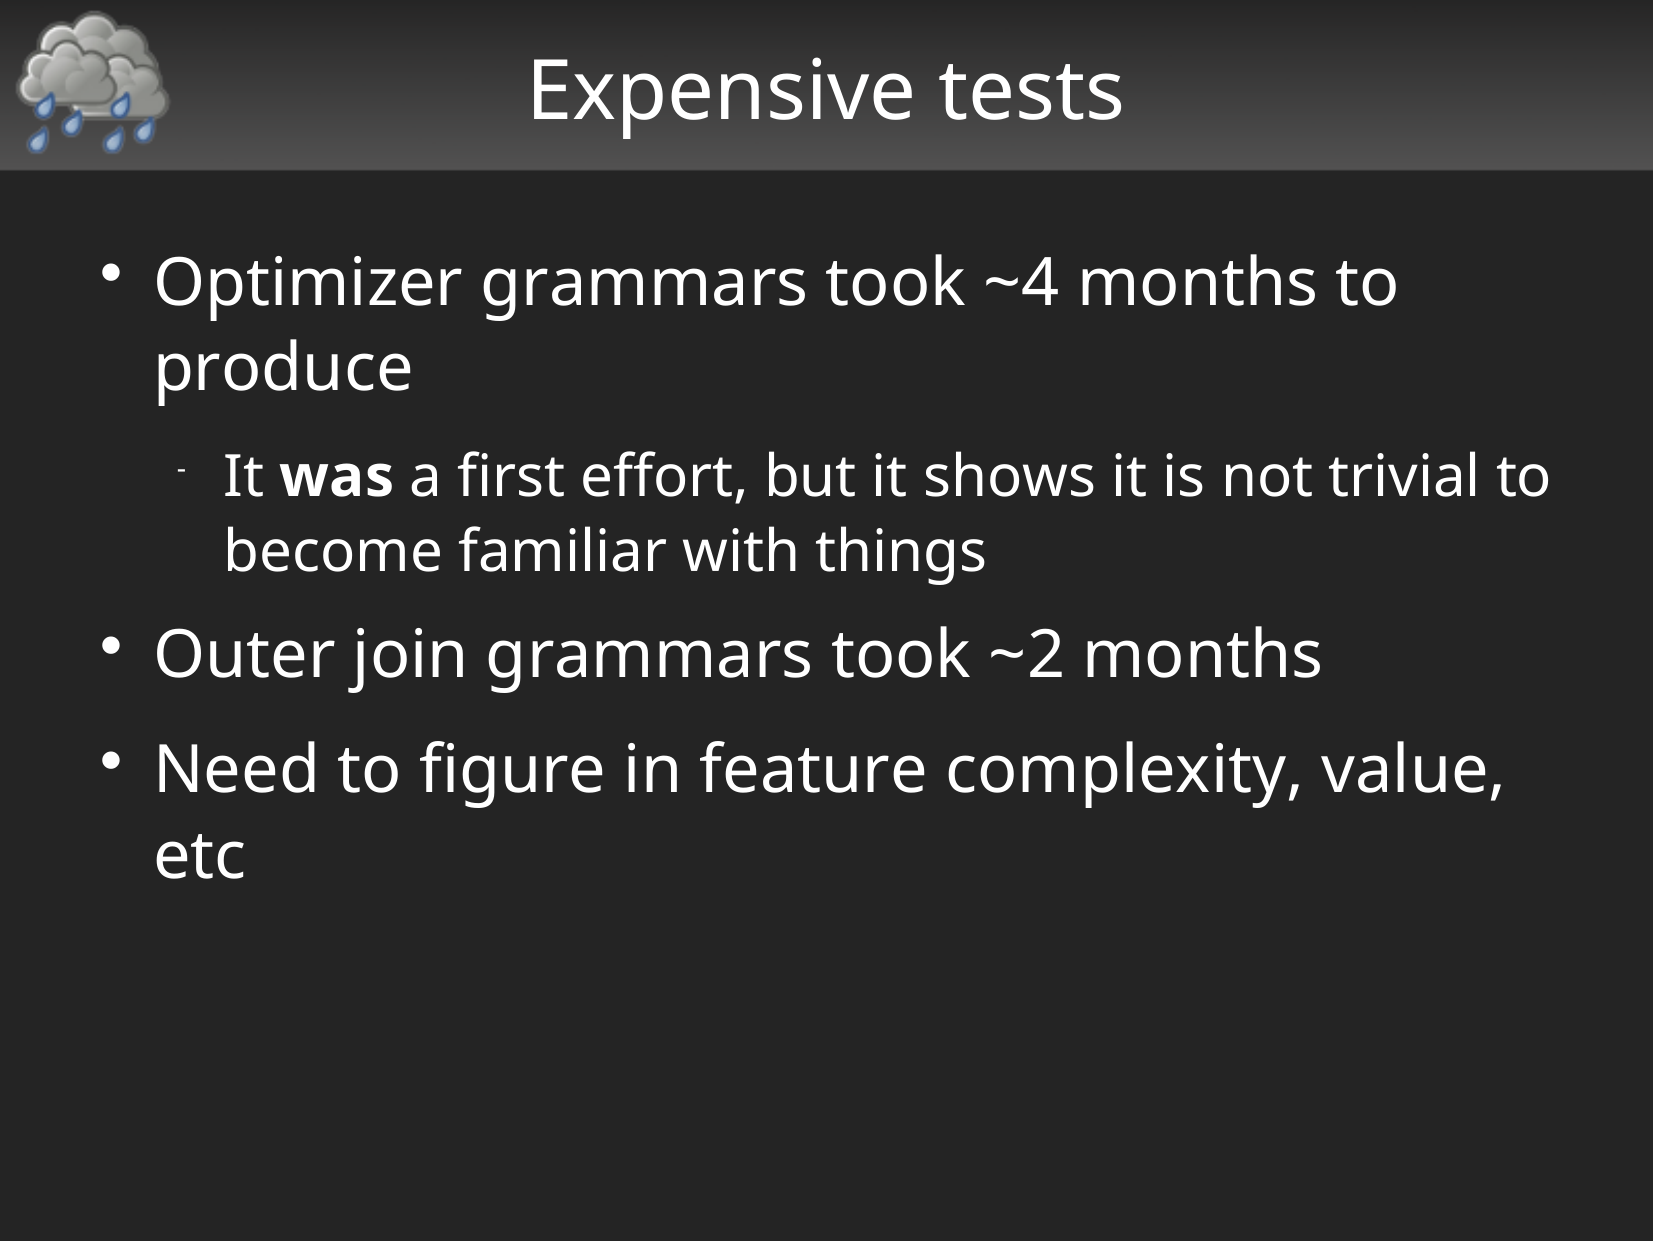

# Expensive tests
Optimizer grammars took ~4 months to produce
It was a first effort, but it shows it is not trivial to become familiar with things
Outer join grammars took ~2 months
Need to figure in feature complexity, value, etc